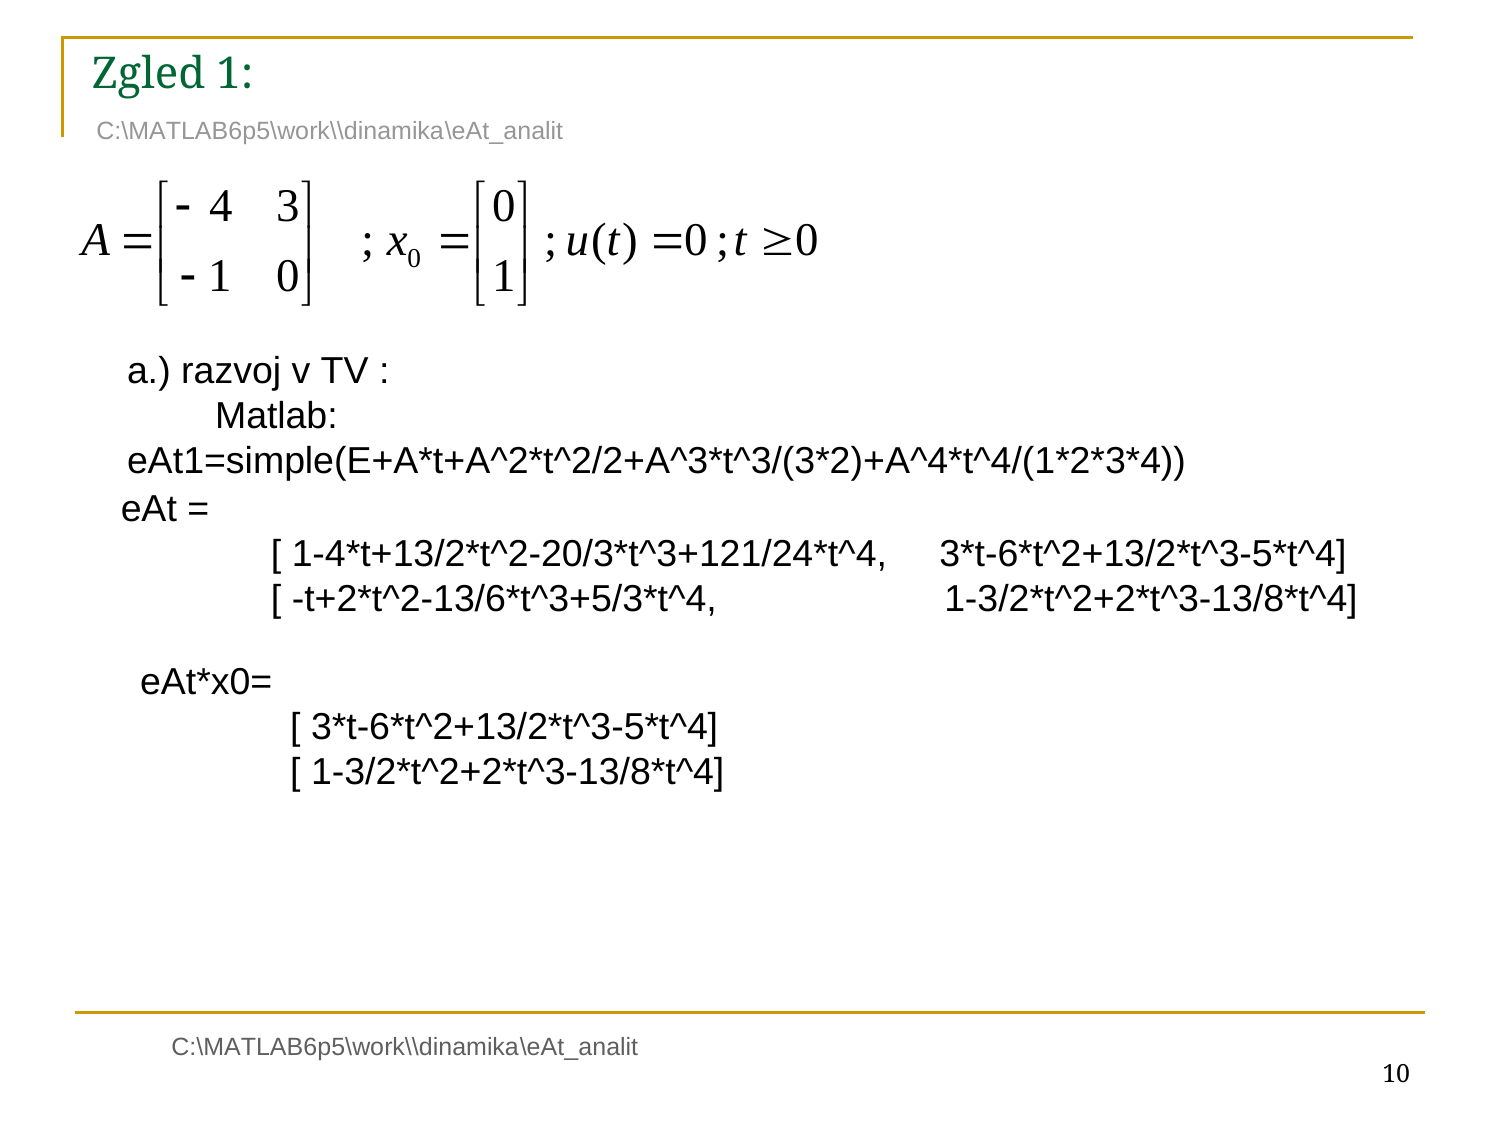

# Zgled 1:
C:\MATLAB6p5\work\\dinamika\eAt_analit
a.) razvoj v TV :
 	Matlab: 	eAt1=simple(E+A*t+A^2*t^2/2+A^3*t^3/(3*2)+A^4*t^4/(1*2*3*4))
eAt =
 	[ 1-4*t+13/2*t^2-20/3*t^3+121/24*t^4, 3*t-6*t^2+13/2*t^3-5*t^4]
	[ -t+2*t^2-13/6*t^3+5/3*t^4, 	 1-3/2*t^2+2*t^3-13/8*t^4]
eAt*x0=
	[ 3*t-6*t^2+13/2*t^3-5*t^4]
	[ 1-3/2*t^2+2*t^3-13/8*t^4]
C:\MATLAB6p5\work\\dinamika\eAt_analit